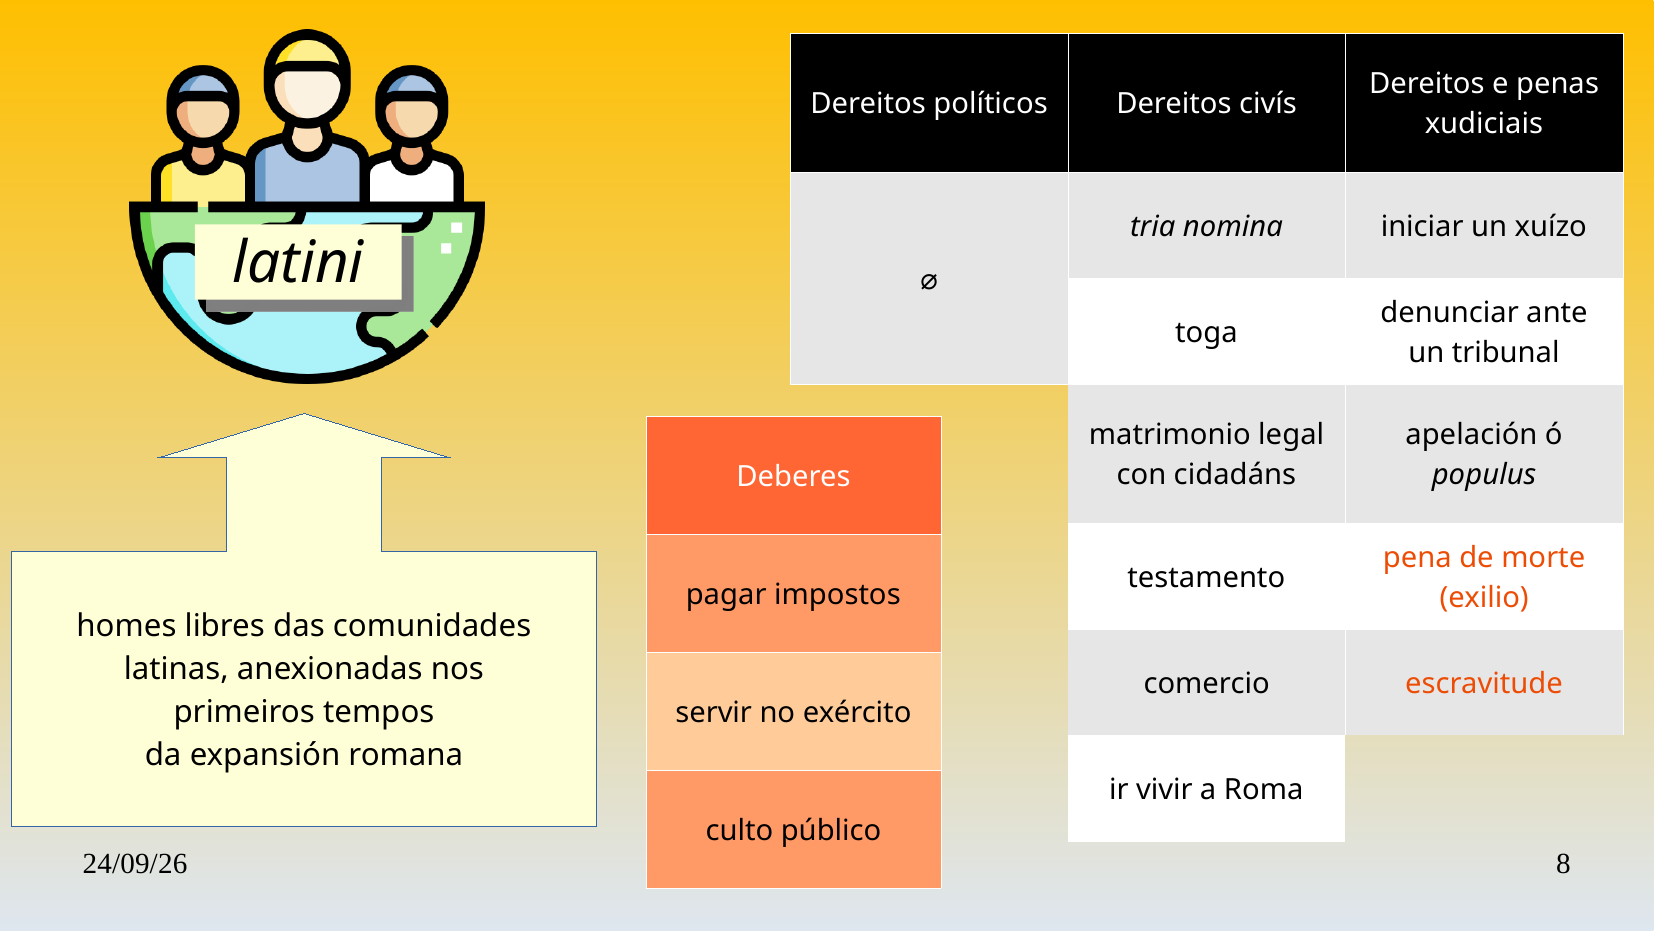

| Dereitos políticos | Dereitos civís | Dereitos e penas xudiciais |
| --- | --- | --- |
| ⌀ | tria nomina | iniciar un xuízo |
| | toga | denunciar ante un tribunal |
| | matrimonio legal con cidadáns | apelación ó populus |
| | testamento | pena de morte (exilio) |
| | comercio | escravitude |
| | ir vivir a Roma | |
latini
homes libres das comunidades
latinas, anexionadas nos
primeiros tempos
da expansión romana
| Deberes |
| --- |
| pagar impostos |
| servir no exército |
| culto público |
8